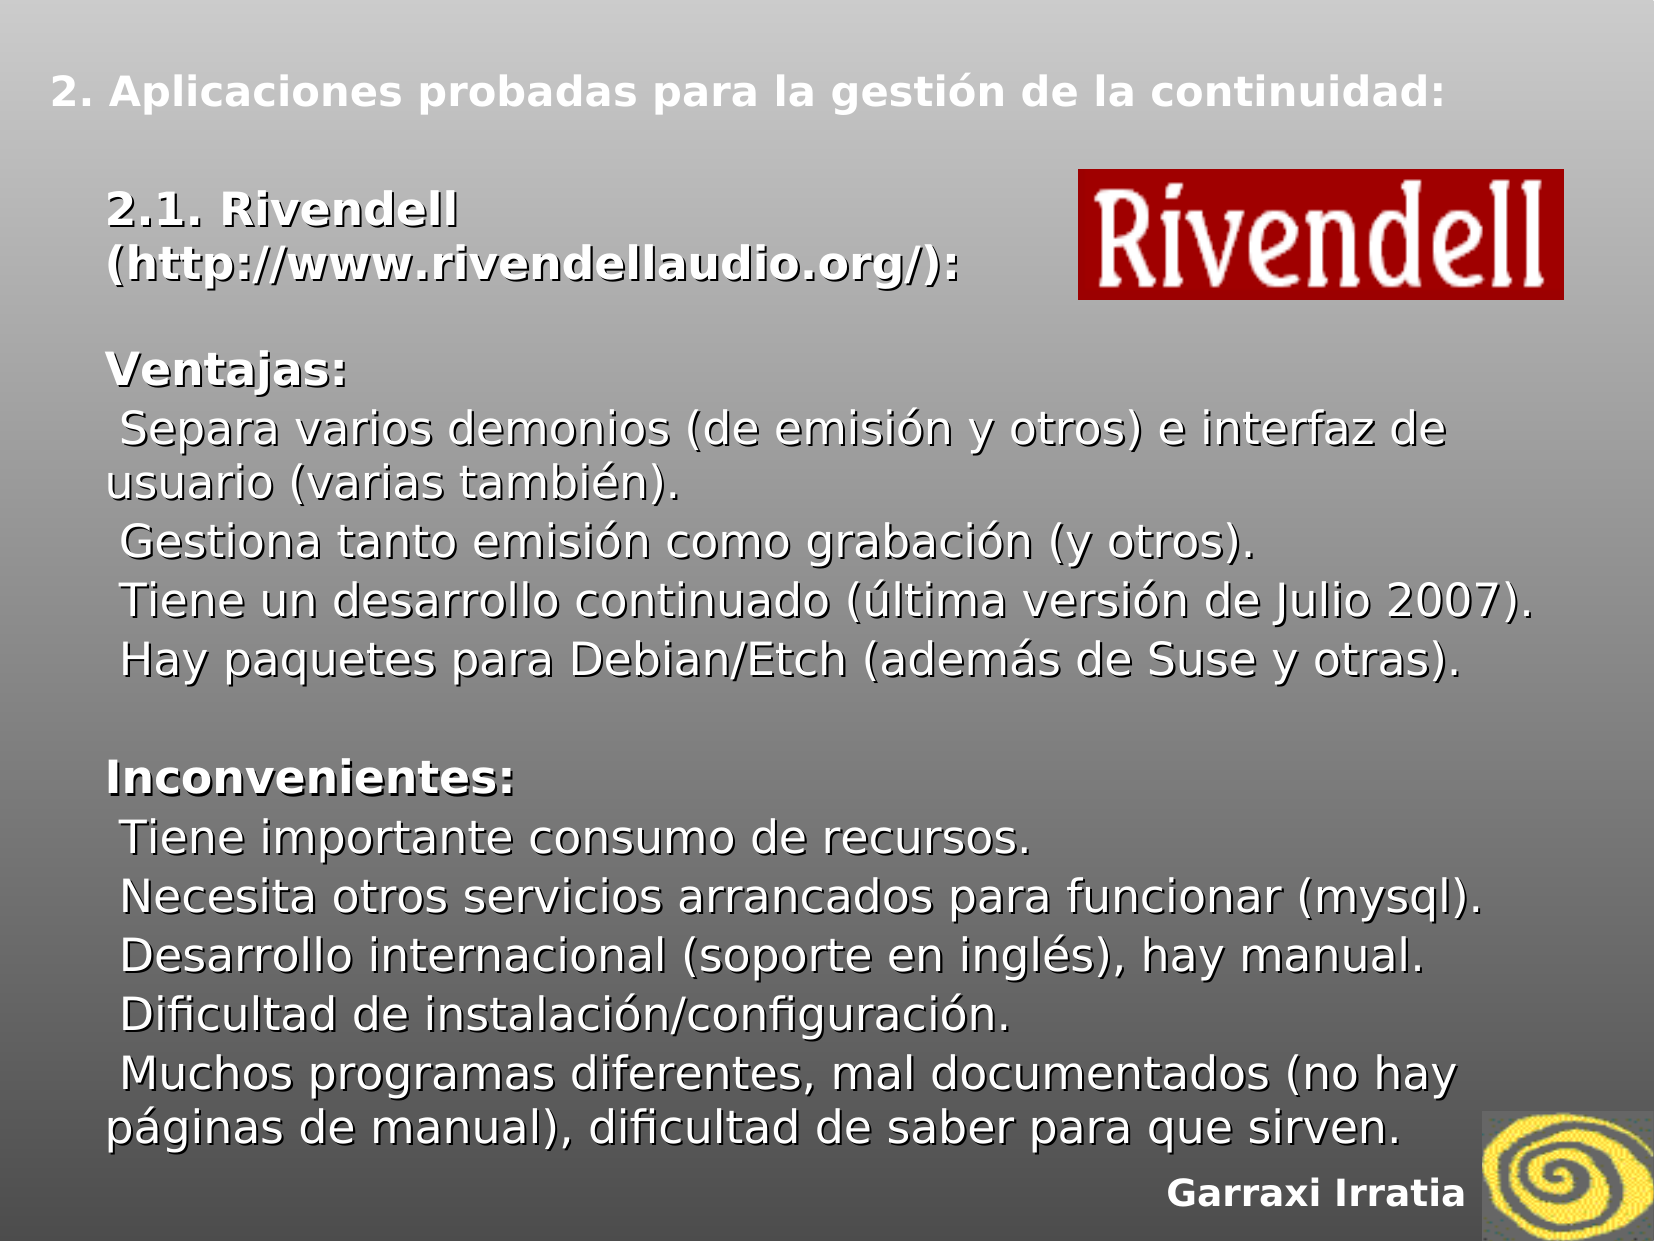

2. Aplicaciones probadas para la gestión de la continuidad:
2.1. Rivendell
(http://www.rivendellaudio.org/):
Ventajas:
 Separa varios demonios (de emisión y otros) e interfaz de usuario (varias también).
 Gestiona tanto emisión como grabación (y otros).
 Tiene un desarrollo continuado (última versión de Julio 2007).
 Hay paquetes para Debian/Etch (además de Suse y otras).
Inconvenientes:
 Tiene importante consumo de recursos.
 Necesita otros servicios arrancados para funcionar (mysql).
 Desarrollo internacional (soporte en inglés), hay manual.
 Dificultad de instalación/configuración.
 Muchos programas diferentes, mal documentados (no hay páginas de manual), dificultad de saber para que sirven.